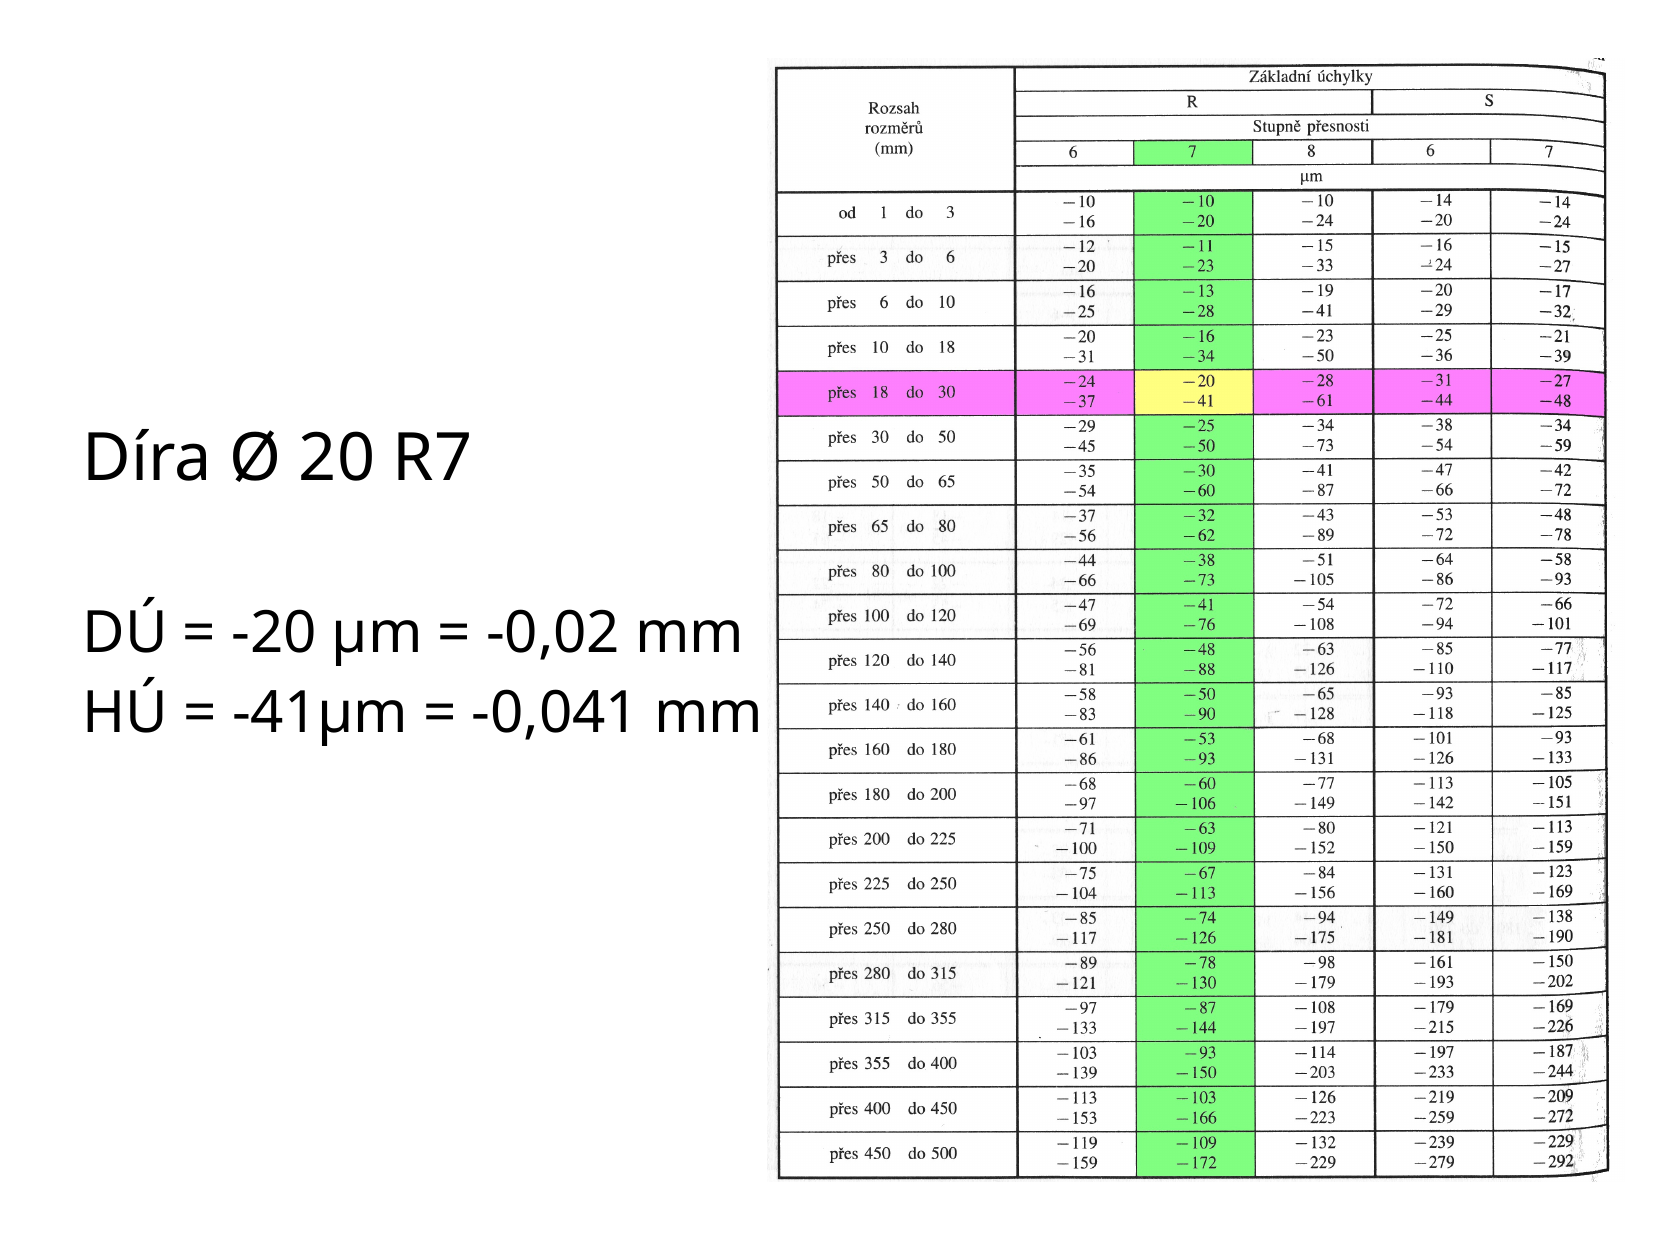

# Díra Ø 20 R7
DÚ = -20 μm = -0,02 mm
HÚ = -41μm = -0,041 mm